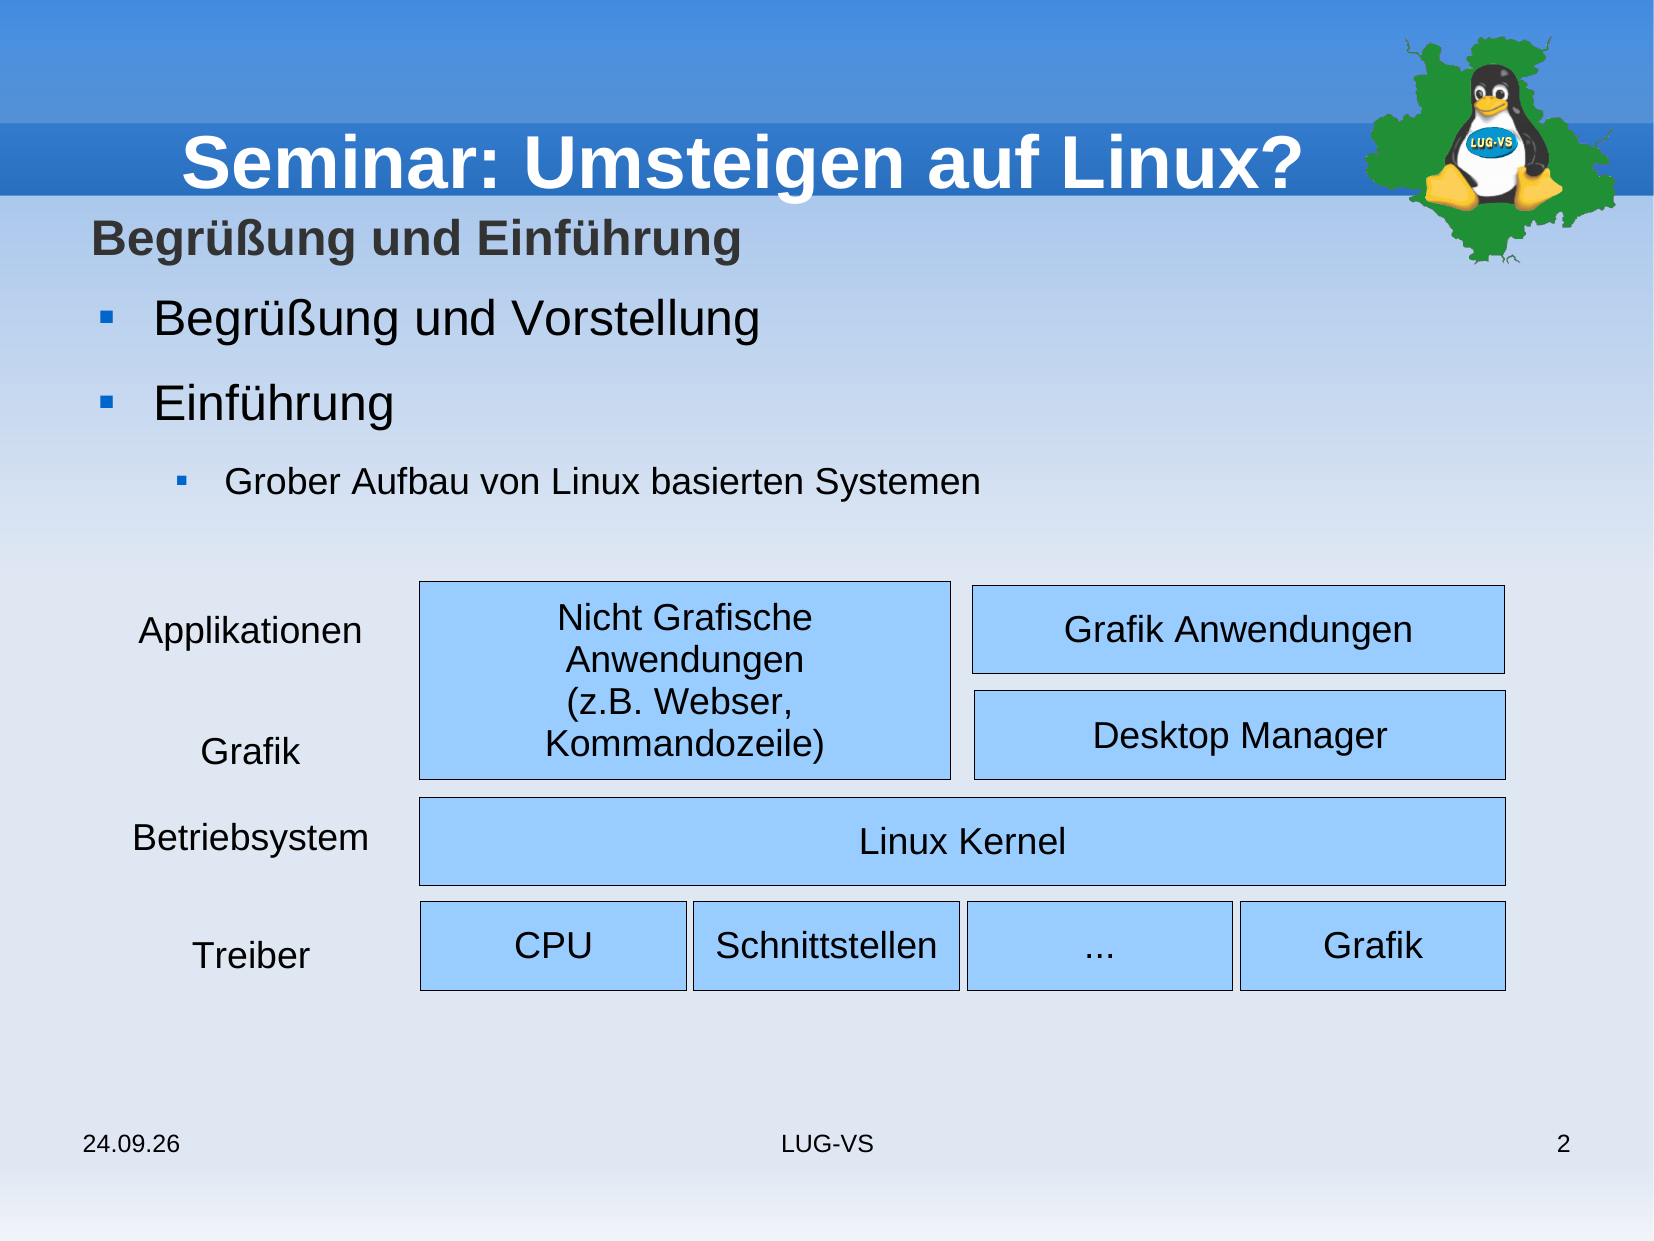

Seminar: Umsteigen auf Linux?
Begrüßung und Einführung
# Begrüßung und Vorstellung
Einführung
Grober Aufbau von Linux basierten Systemen
Nicht Grafische
Anwendungen
(z.B. Webser,
Kommandozeile)
Grafik Anwendungen
Applikationen
Desktop Manager
Grafik
Linux Kernel
Betriebsystem
CPU
Schnittstellen
...
Grafik
Treiber
LUG-VS
2